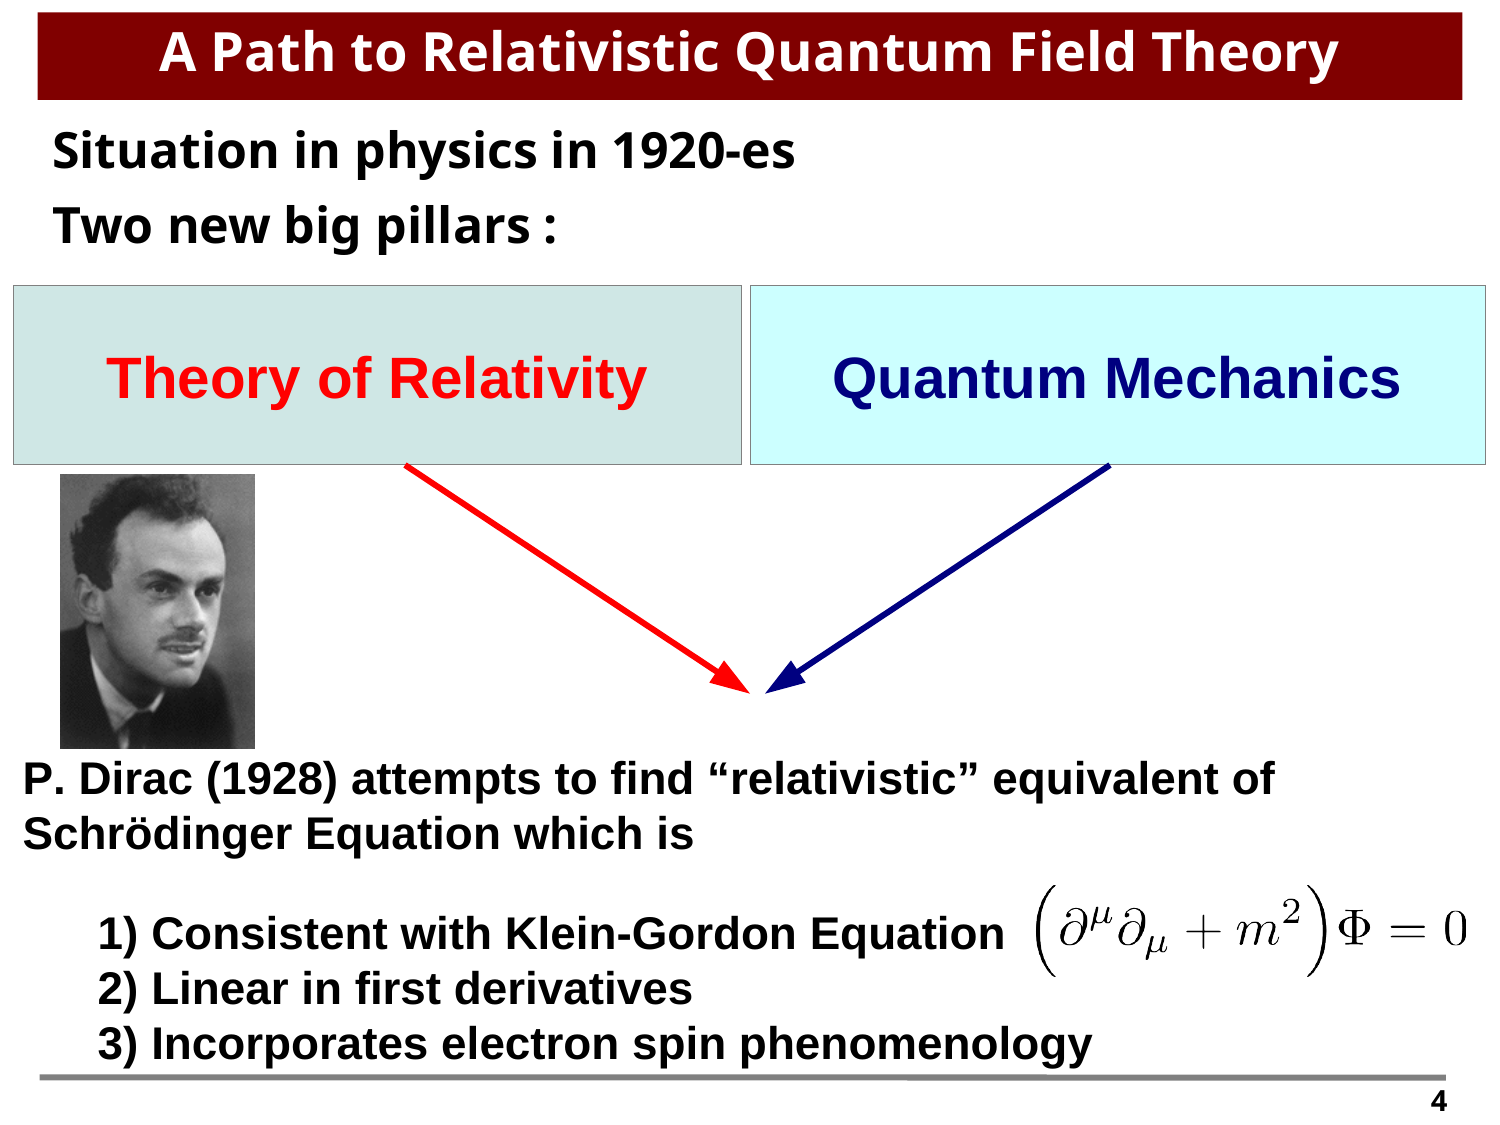

# A Path to Relativistic Quantum Field Theory
Situation in physics in 1920-es
Two new big pillars :
Theory of Relativity
Quantum Mechanics
P. Dirac (1928) attempts to find “relativistic” equivalent of Schrödinger Equation which is
 	1) Consistent with Klein-Gordon Equation
 	2) Linear in first derivatives
	3) Incorporates electron spin phenomenology